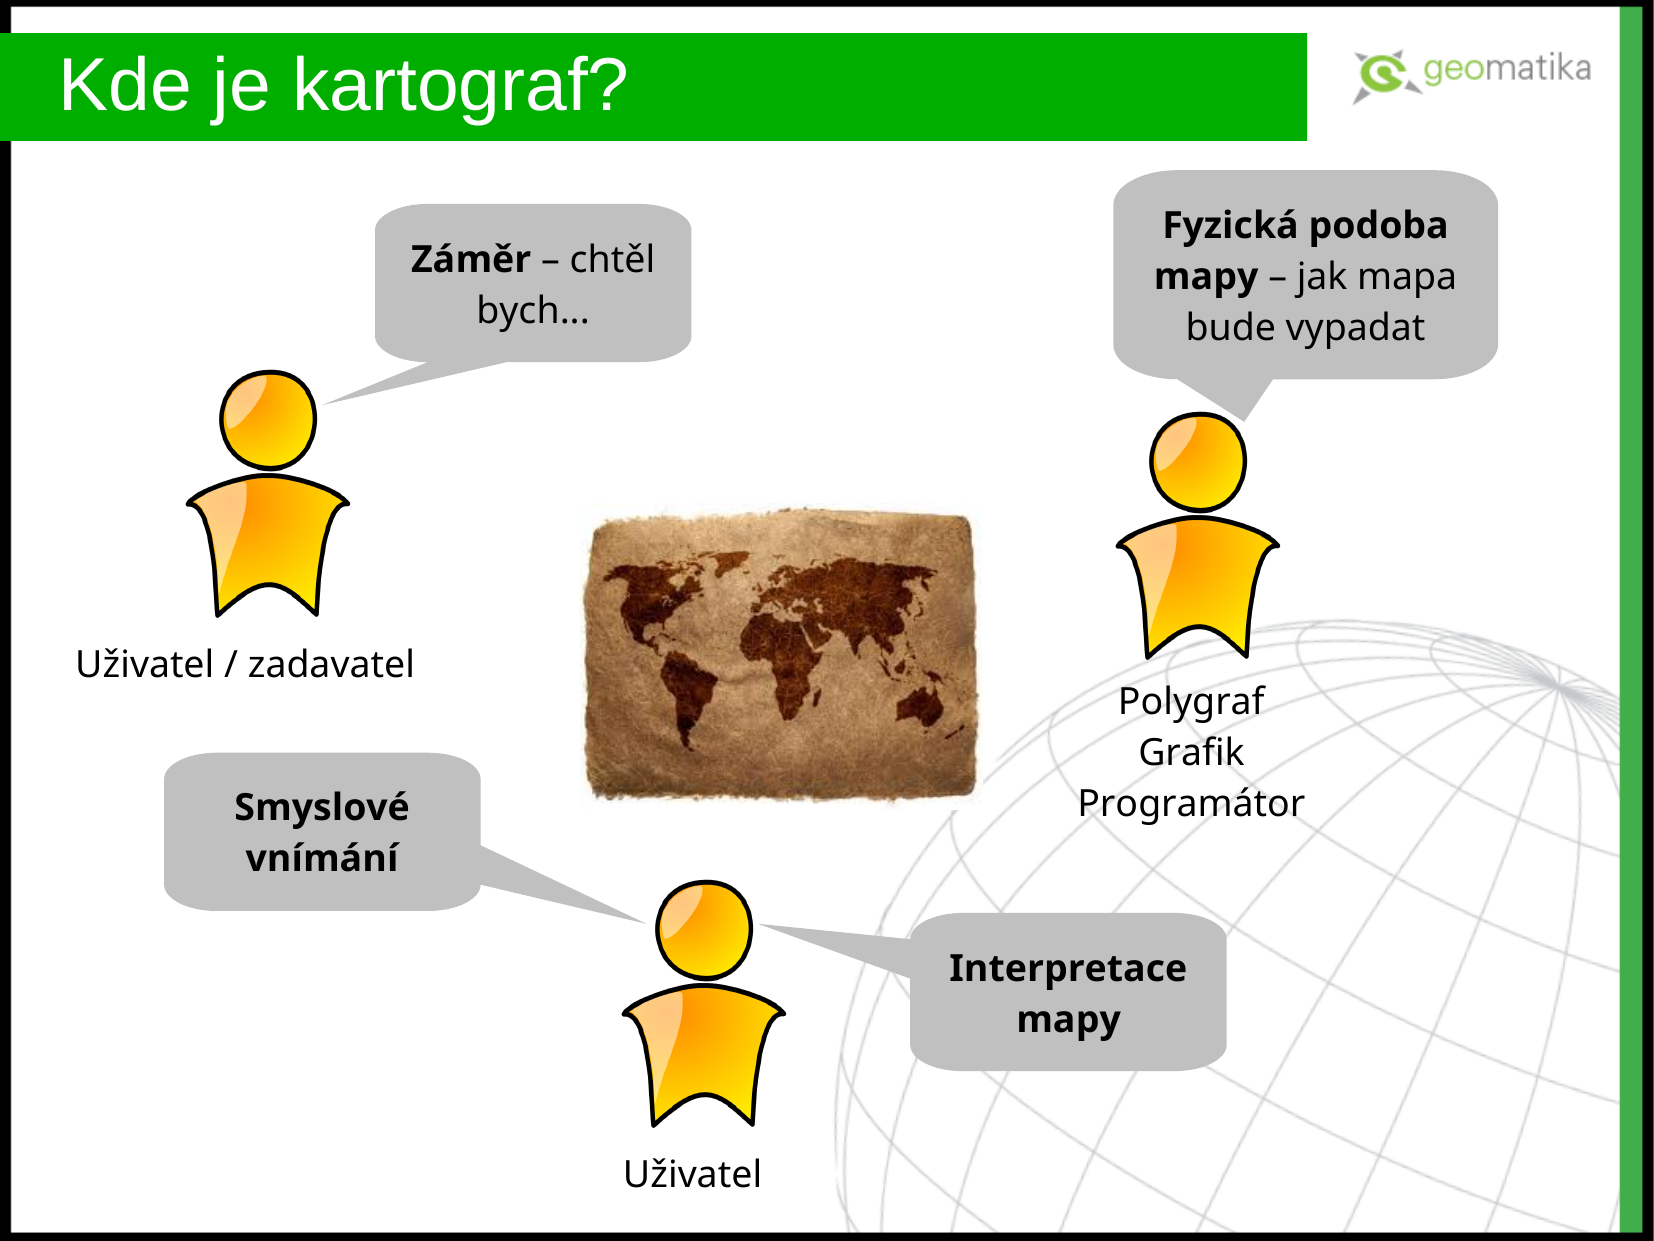

# Kde je kartograf?
Fyzická podoba
mapy – jak mapa
bude vypadat
Záměr – chtěl
bych...
Uživatel / zadavatel
Polygraf
Grafik
Programátor
Smyslové
vnímání
Interpretace
mapy
Uživatel